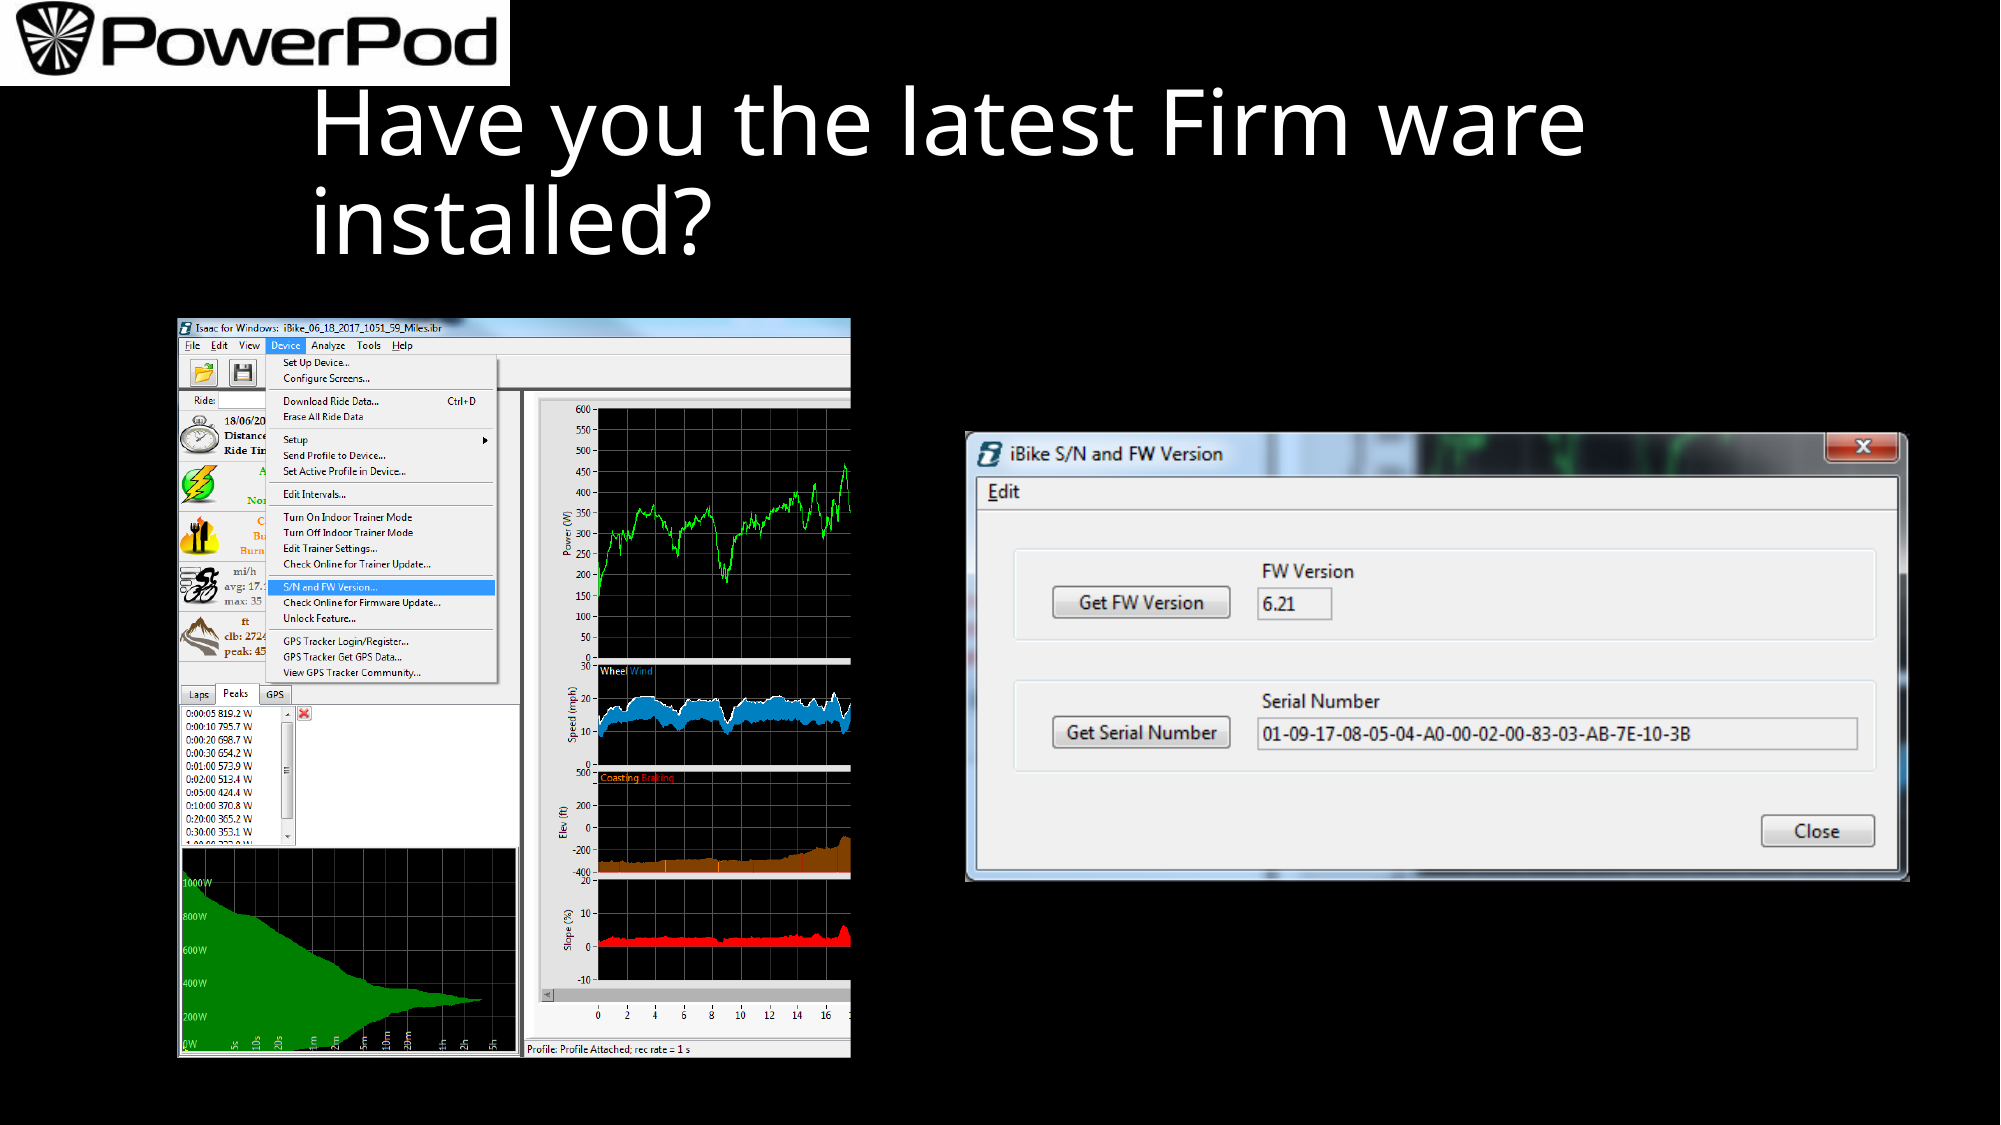

# Have you the latest Firm ware installed?